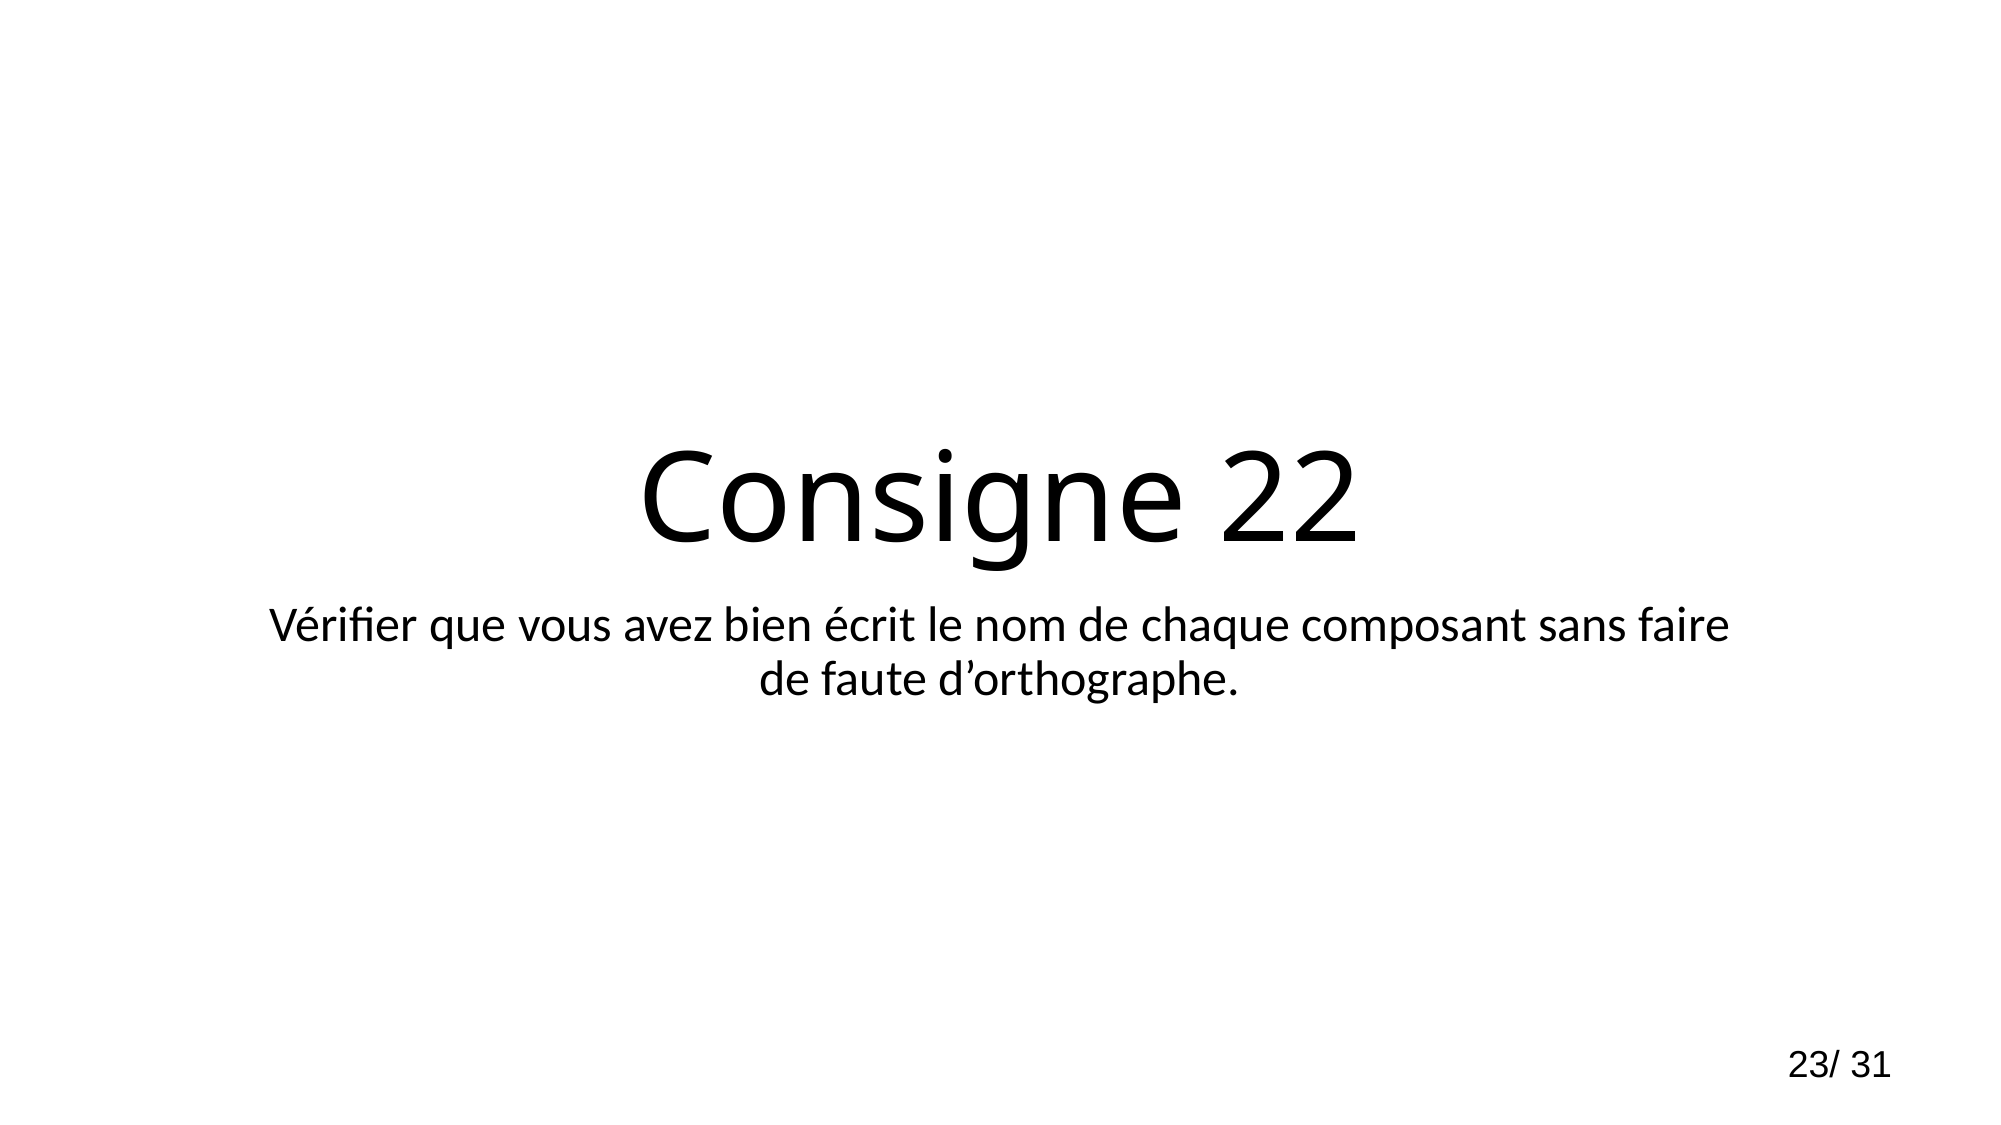

# Consigne 22
Vérifier que vous avez bien écrit le nom de chaque composant sans faire de faute d’orthographe.